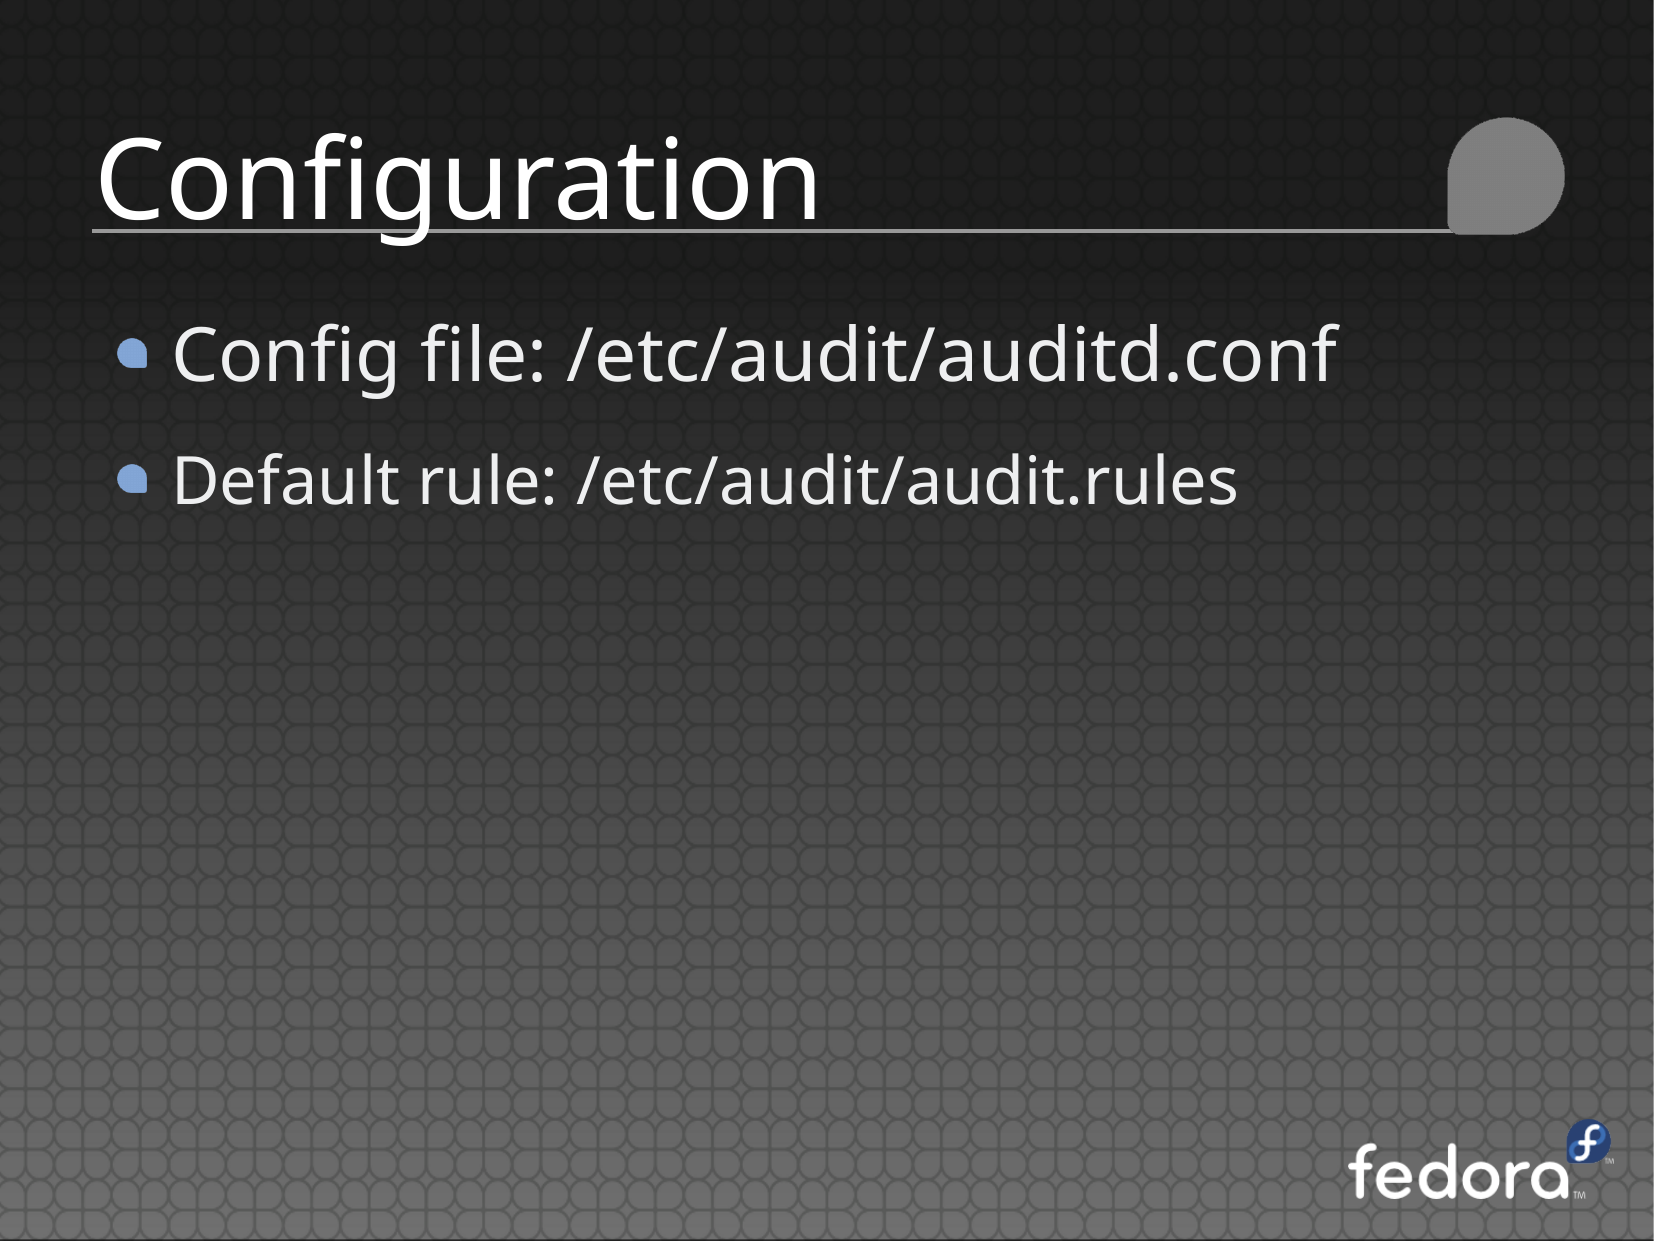

# Configuration
Config file: /etc/audit/auditd.conf
Default rule: /etc/audit/audit.rules